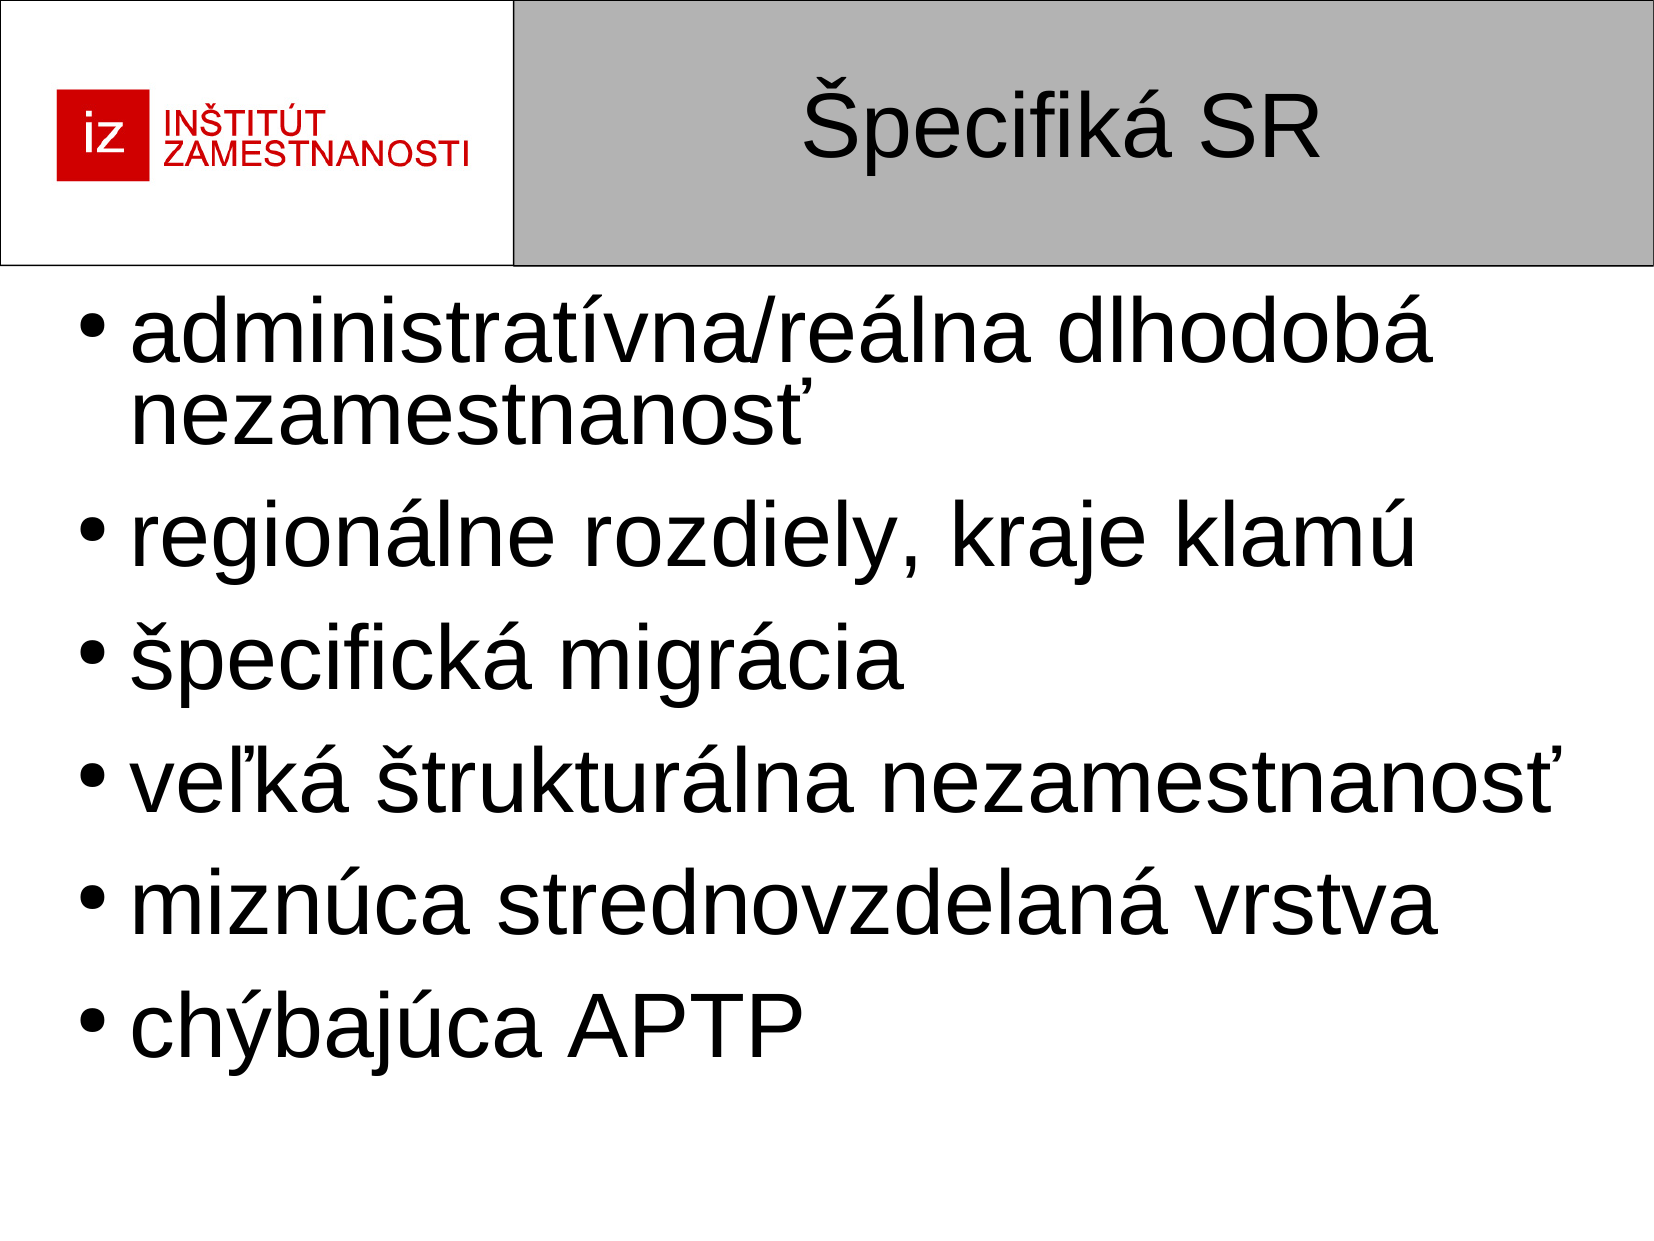

# Špecifiká SR
administratívna/reálna dlhodobá nezamestnanosť
regionálne rozdiely, kraje klamú
špecifická migrácia
veľká štrukturálna nezamestnanosť
miznúca strednovzdelaná vrstva
chýbajúca APTP